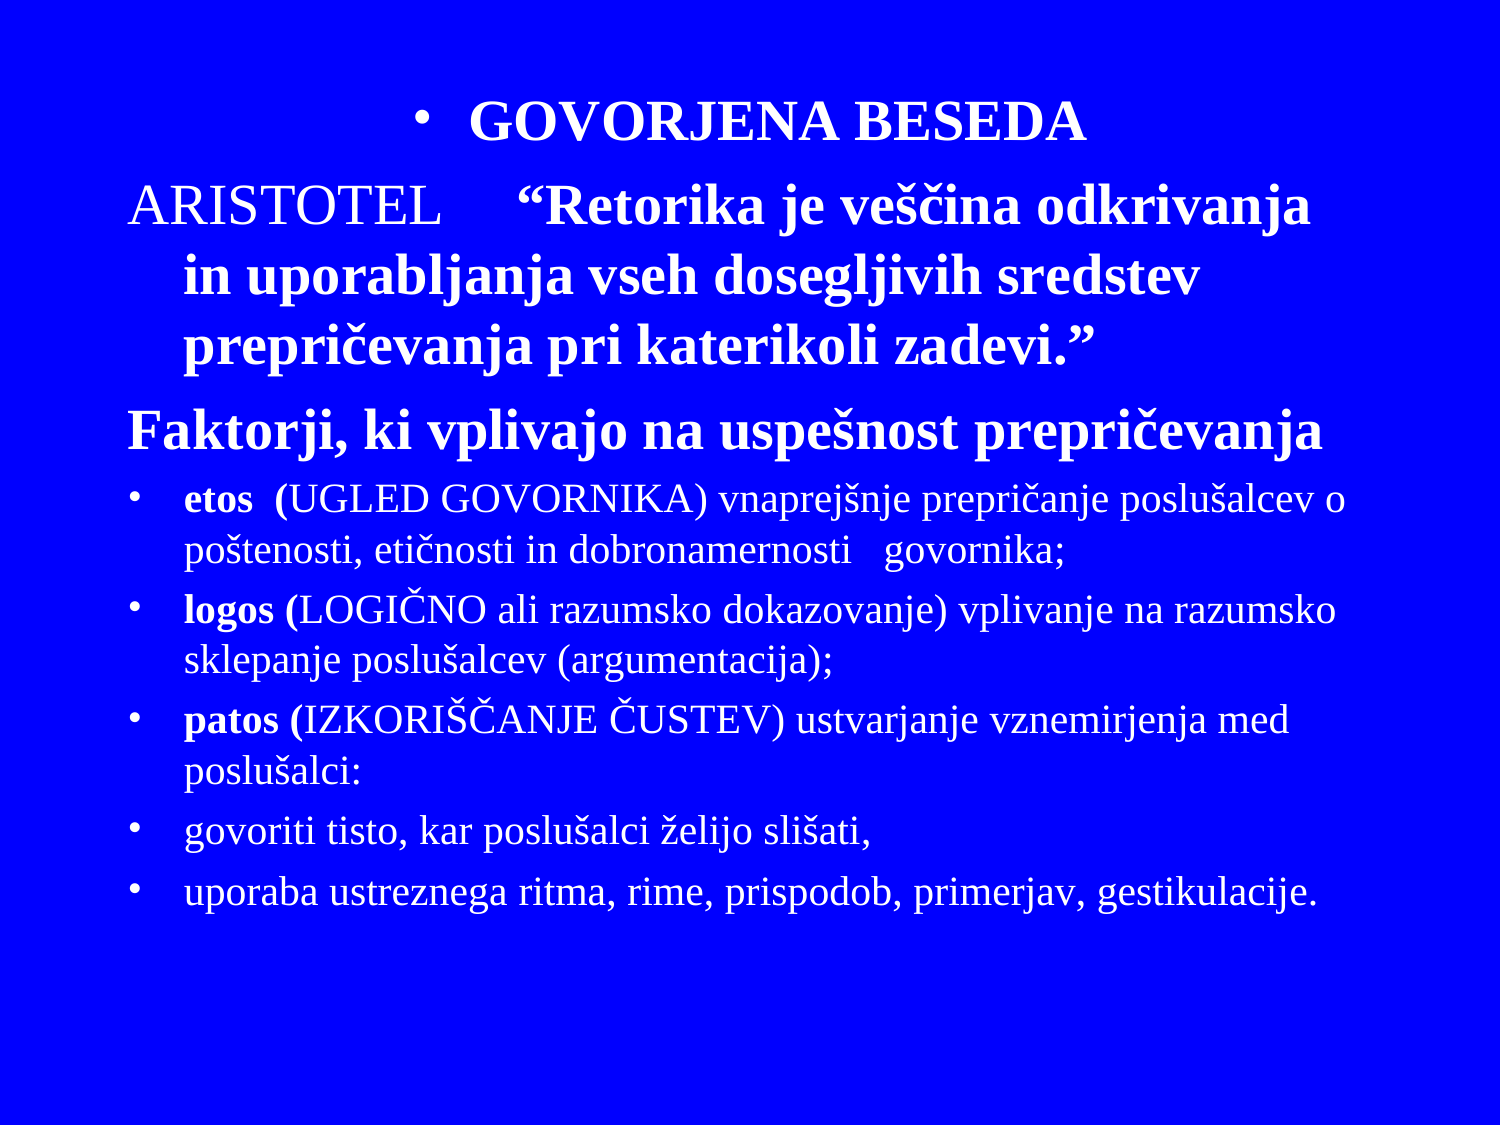

# GOVORJENA BESEDA
ARISTOTEL “Retorika je veščina odkrivanja in uporabljanja vseh dosegljivih sredstev prepričevanja pri katerikoli zadevi.”
Faktorji, ki vplivajo na uspešnost prepričevanja
etos (UGLED GOVORNIKA) vnaprejšnje prepričanje poslušalcev o poštenosti, etičnosti in dobronamernosti govornika;
logos (LOGIČNO ali razumsko dokazovanje) vplivanje na razumsko sklepanje poslušalcev (argumentacija);
patos (IZKORIŠČANJE ČUSTEV) ustvarjanje vznemirjenja med poslušalci:
govoriti tisto, kar poslušalci želijo slišati,
uporaba ustreznega ritma, rime, prispodob, primerjav, gestikulacije.